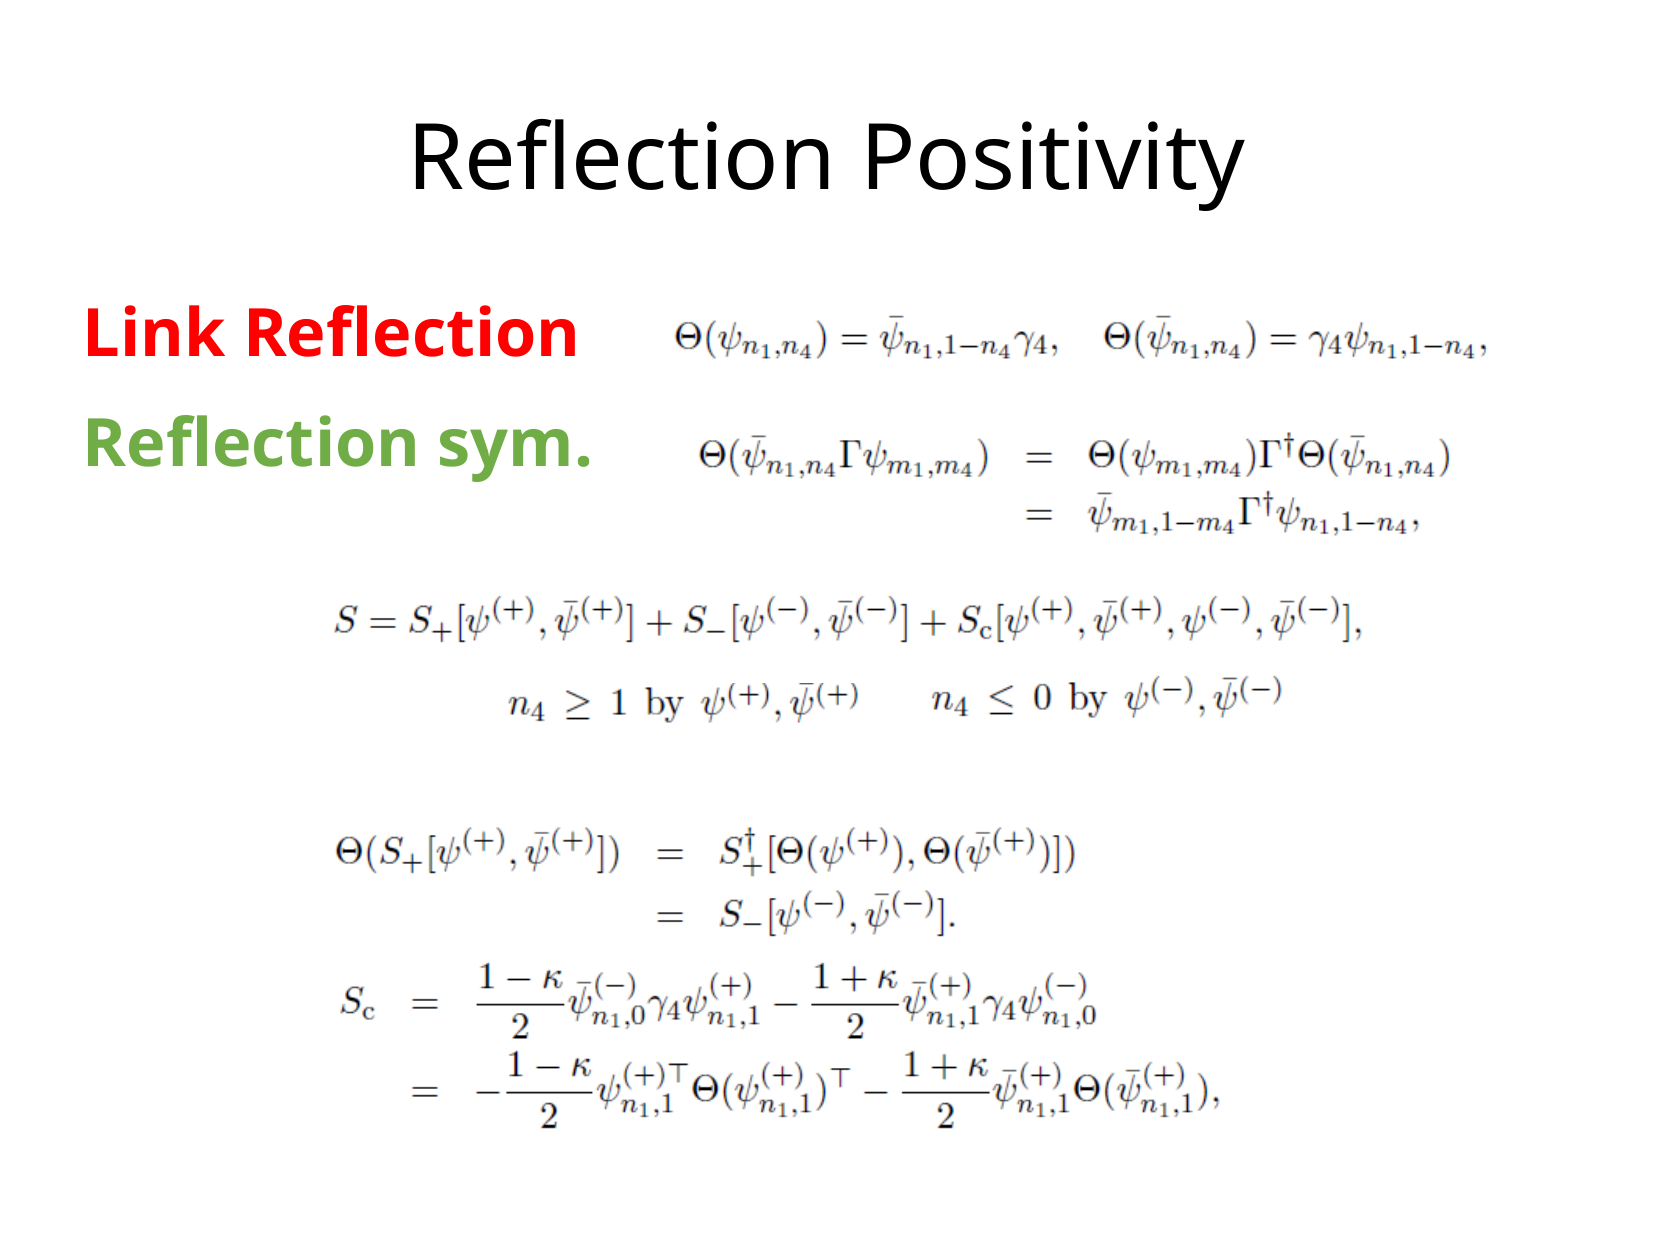

# Reflection Positivity
Link Reflection
Reflection sym.